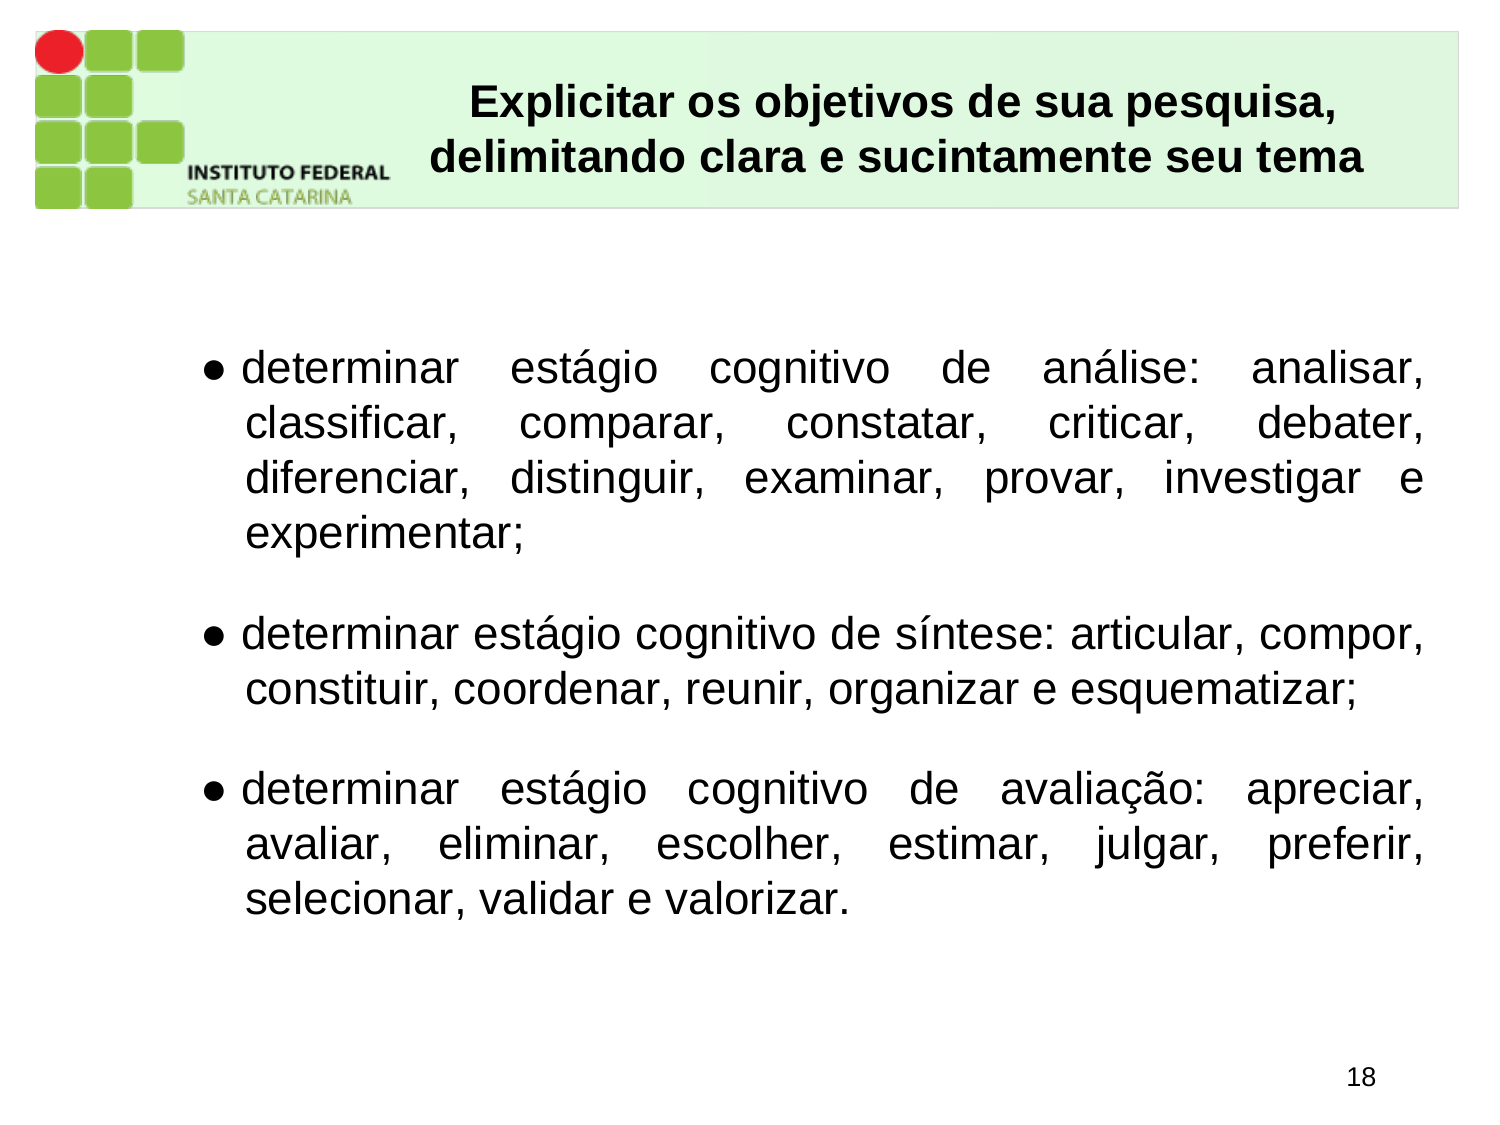

# Explicitar os objetivos de sua pesquisa, delimitando clara e sucintamente seu tema
● determinar estágio cognitivo de análise: analisar, classificar, comparar, constatar, criticar, debater, diferenciar, distinguir, examinar, provar, investigar e experimentar;
● determinar estágio cognitivo de síntese: articular, compor, constituir, coordenar, reunir, organizar e esquematizar;
● determinar estágio cognitivo de avaliação: apreciar, avaliar, eliminar, escolher, estimar, julgar, preferir, selecionar, validar e valorizar.
18